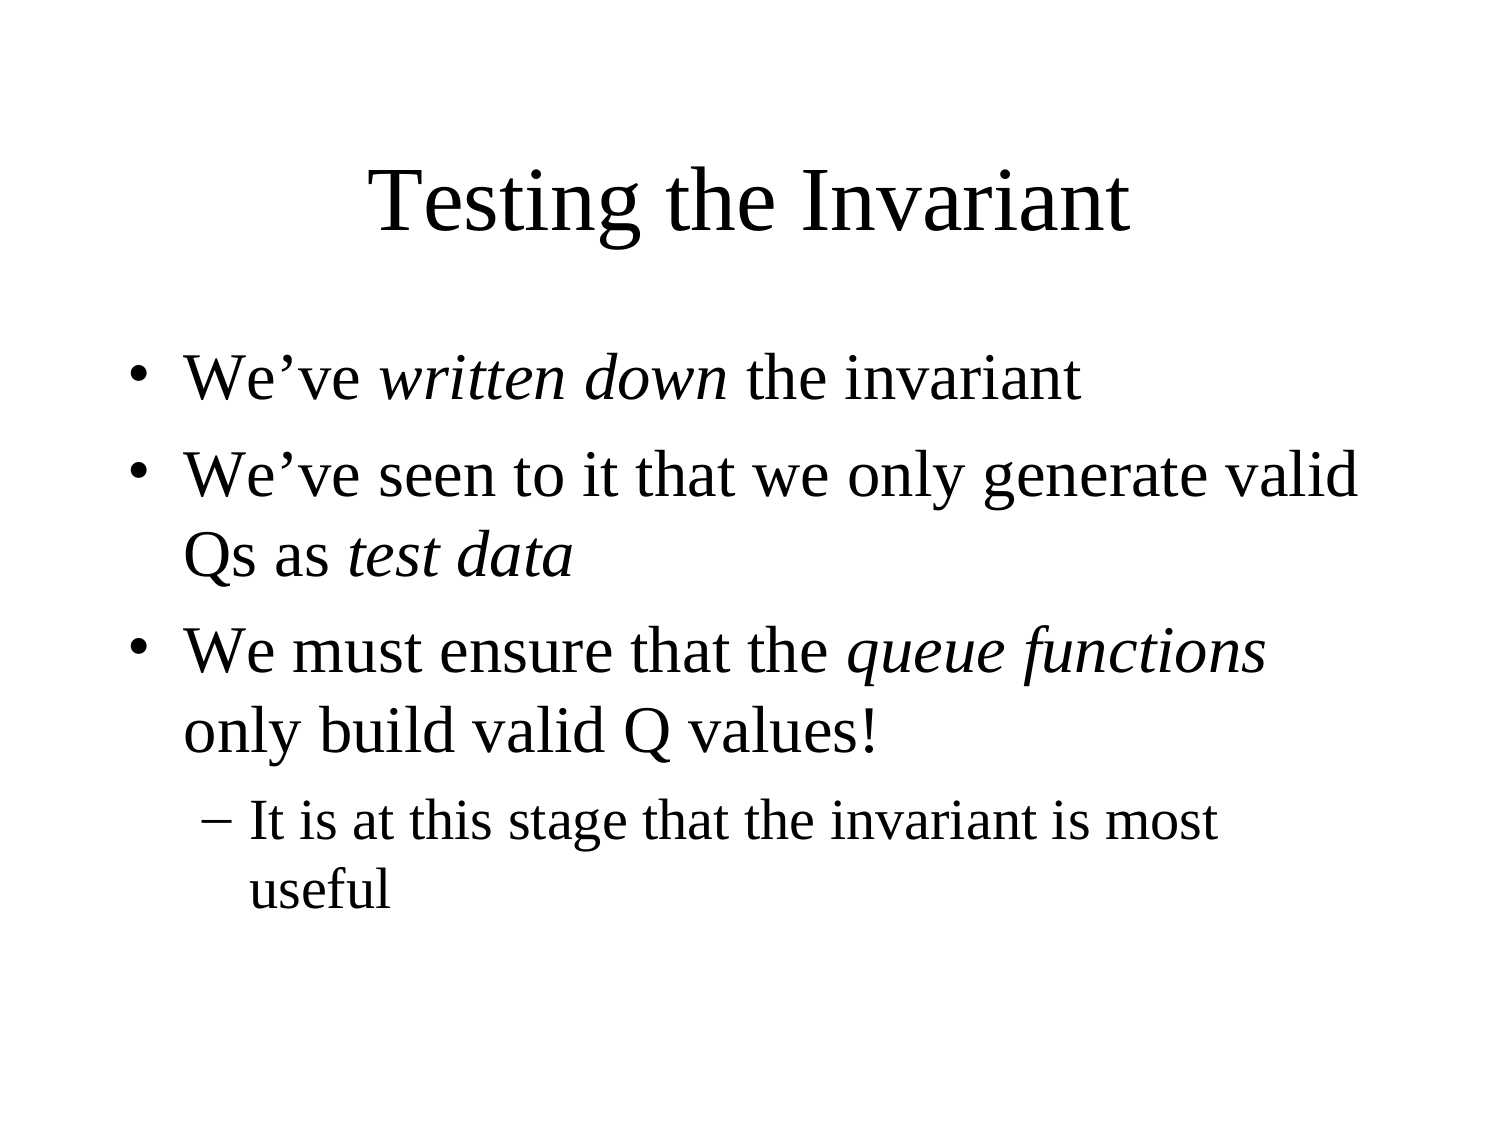

# Testing the Invariant
We’ve written down the invariant
We’ve seen to it that we only generate valid Qs as test data
We must ensure that the queue functions only build valid Q values!
It is at this stage that the invariant is most useful